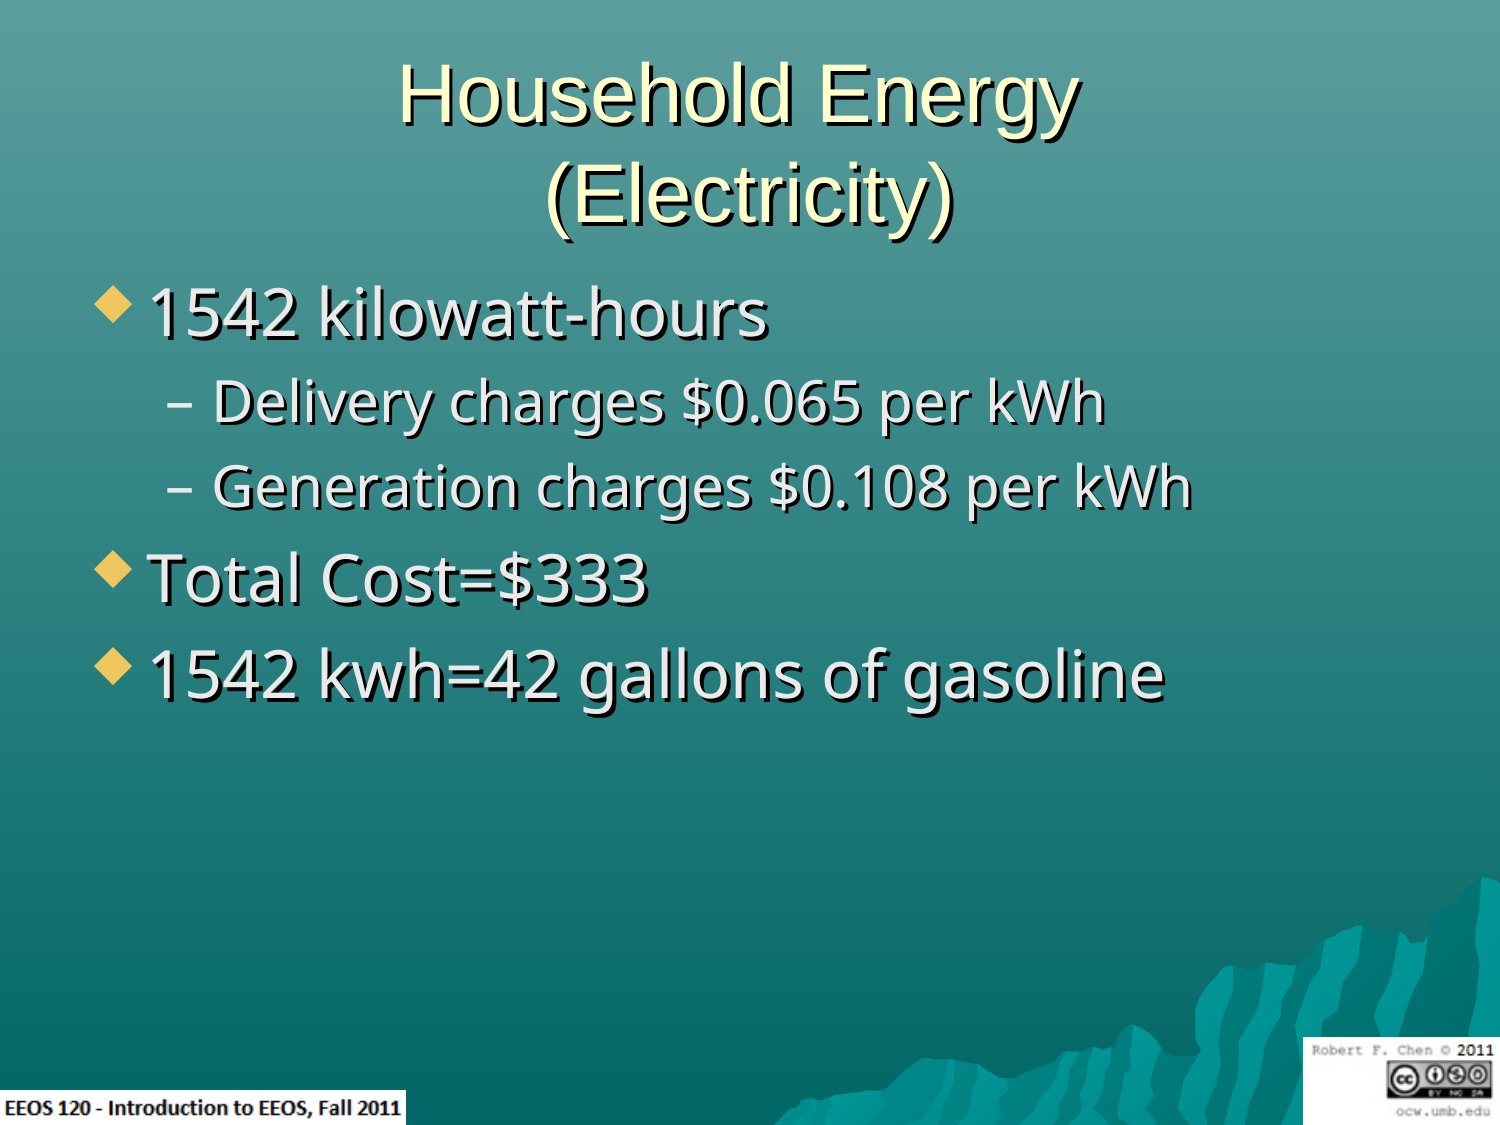

# Household Energy (Electricity)
1542 kilowatt-hours
Delivery charges $0.065 per kWh
Generation charges $0.108 per kWh
Total Cost=$333
1542 kwh=42 gallons of gasoline